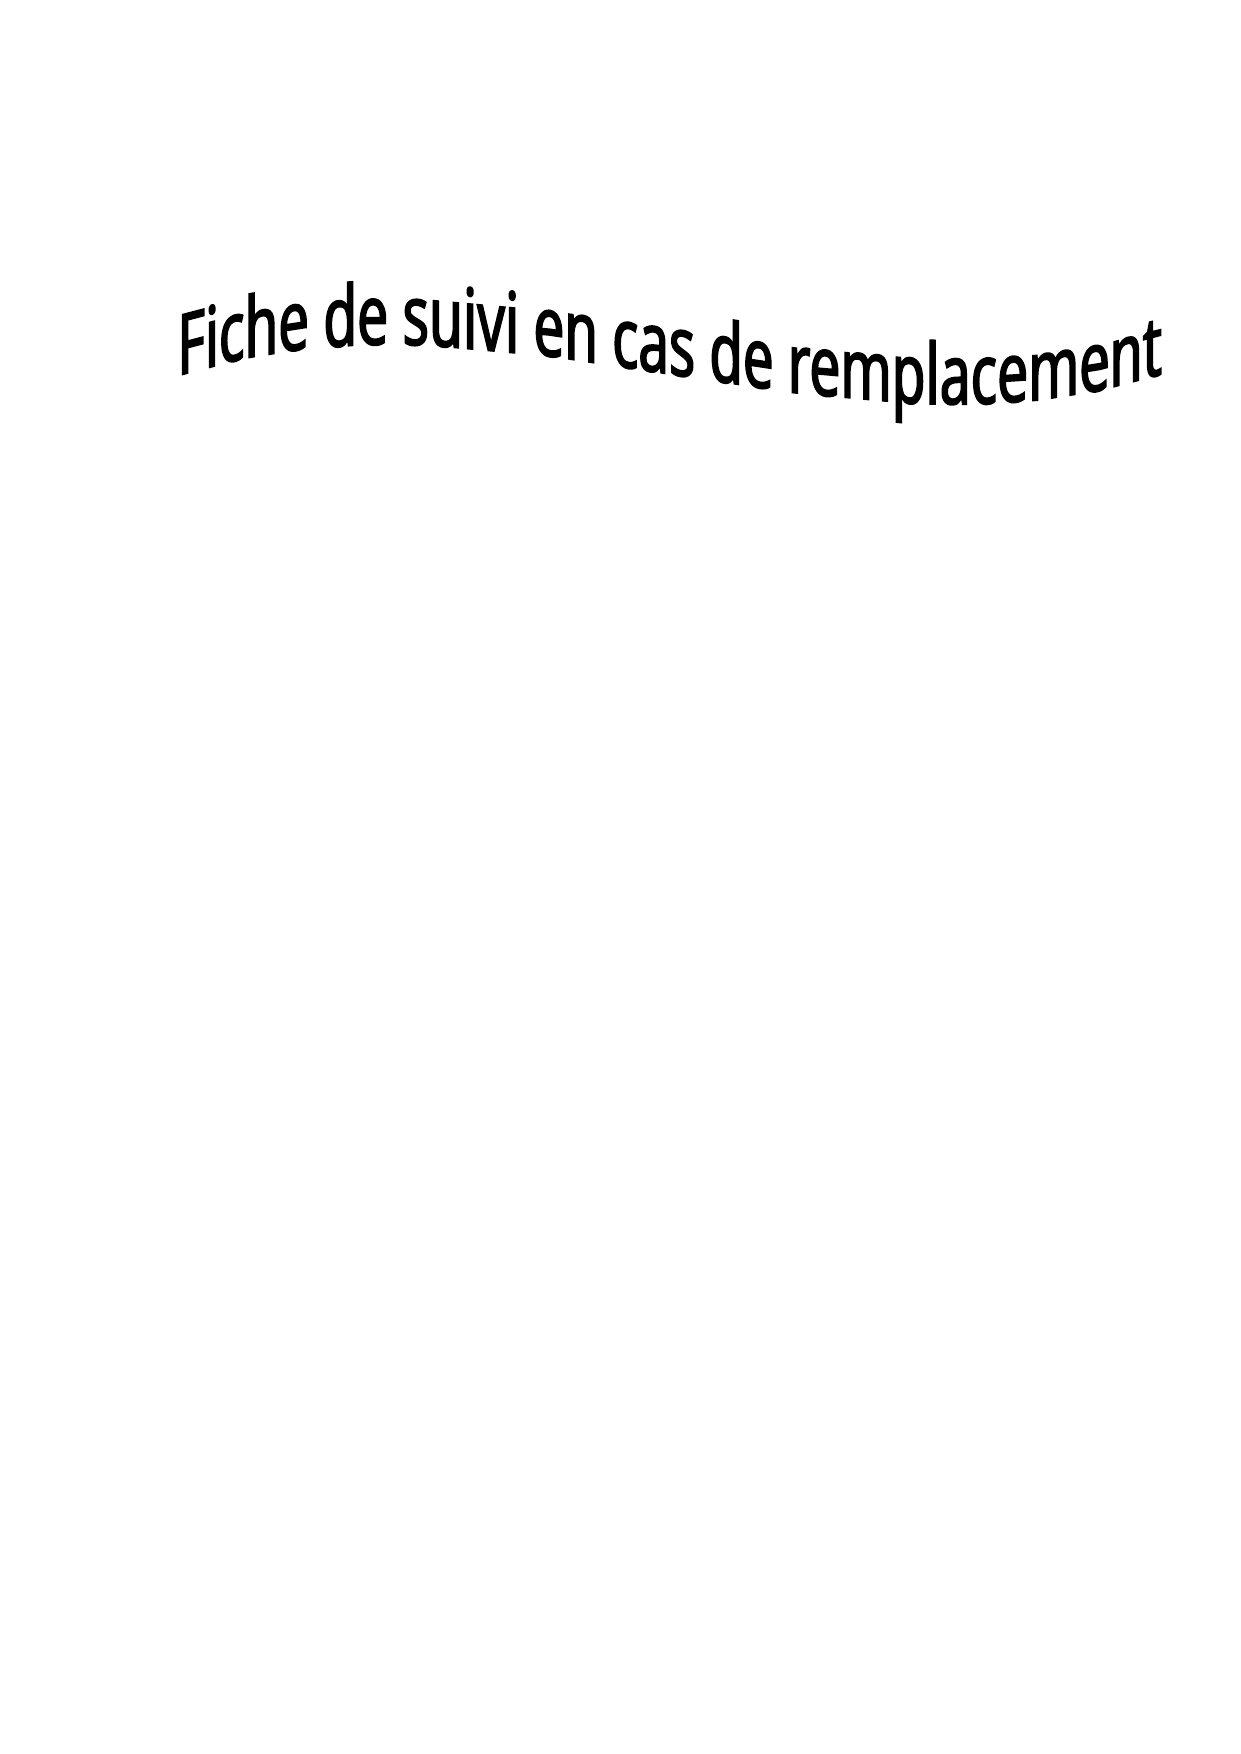

Fiche de suivi en cas de remplacement